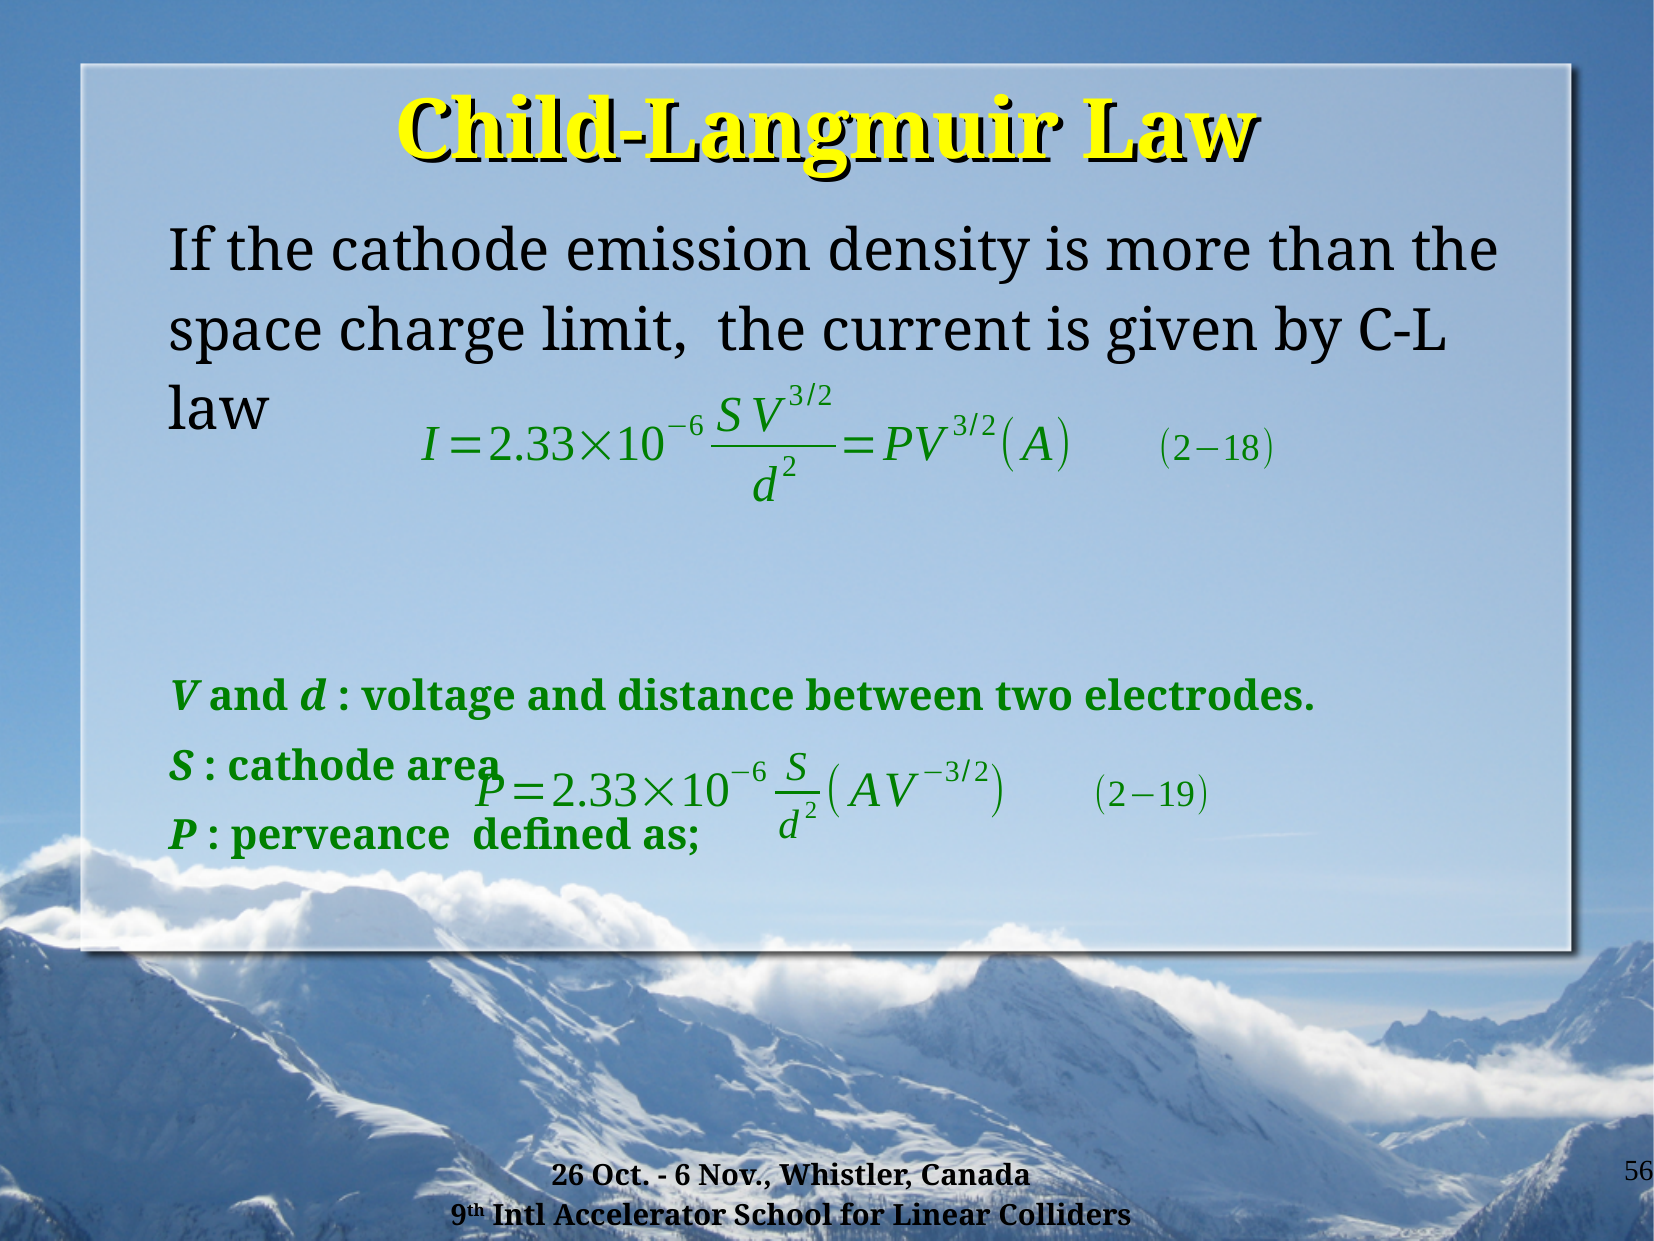

# Child-Langmuir Law
If the cathode emission density is more than the space charge limit, the current is given by C-L law
V and d : voltage and distance between two electrodes.
S : cathode area
P : perveance defined as;
56